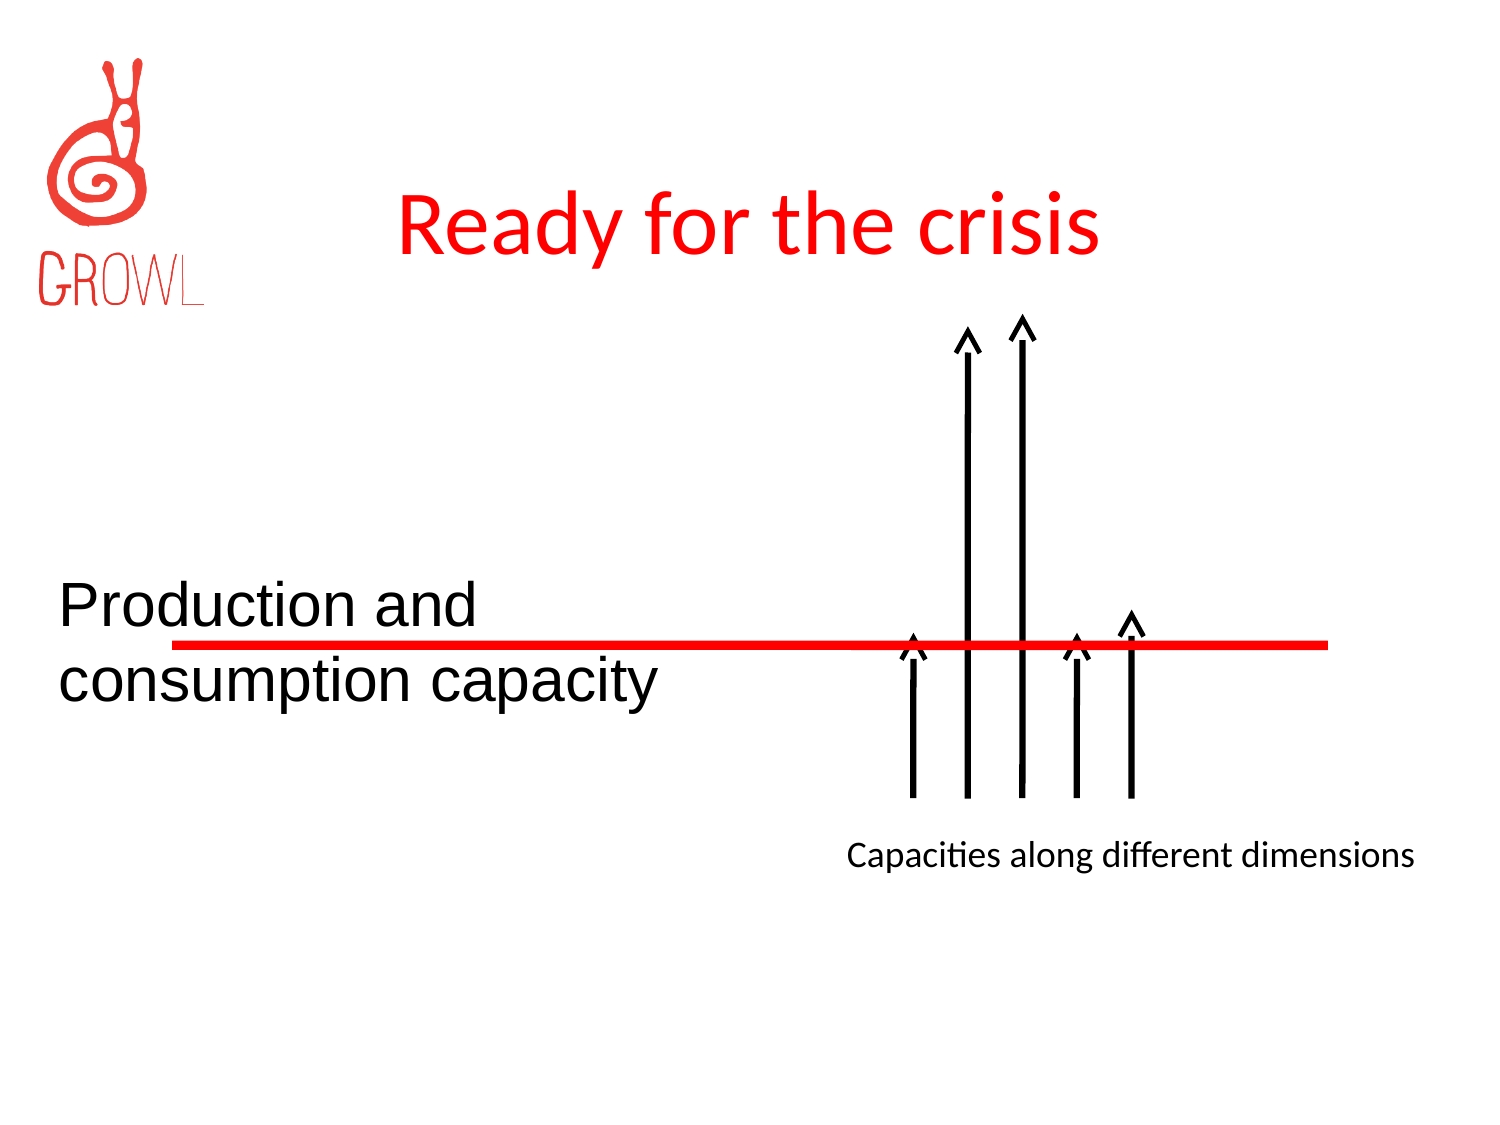

# Ready for the crisis
Production and
consumption capacity
Capacities along different dimensions